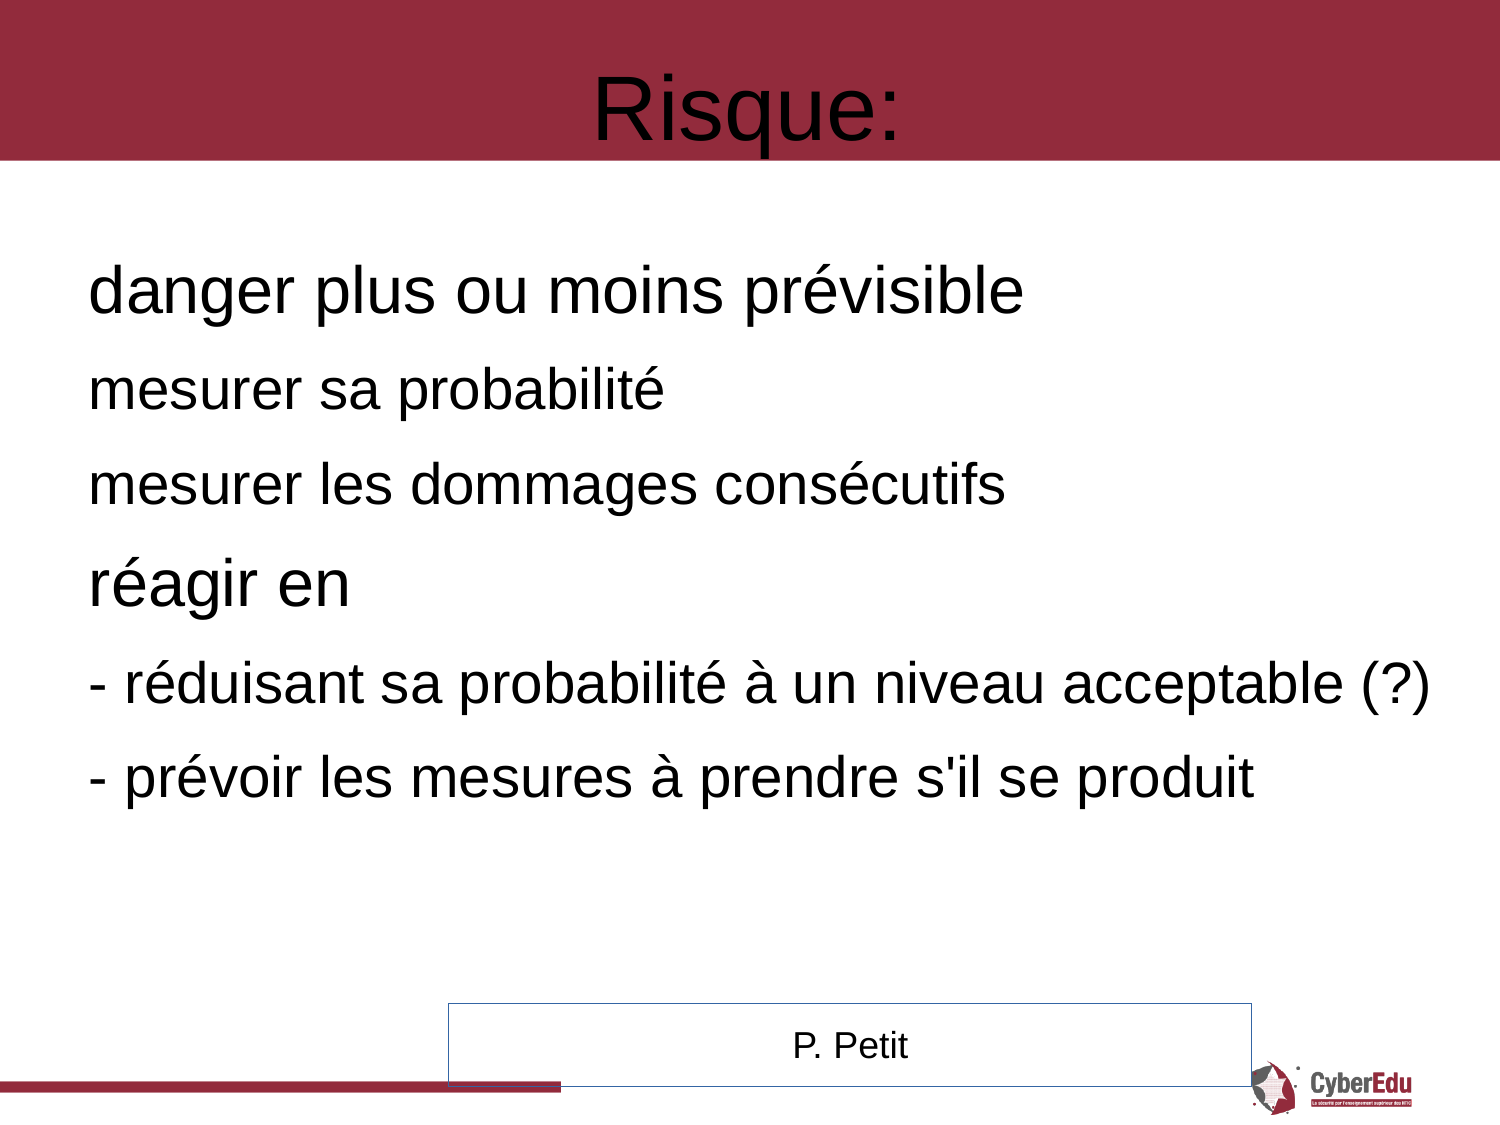

Risque:
danger plus ou moins prévisible
mesurer sa probabilité
mesurer les dommages consécutifs
réagir en
- réduisant sa probabilité à un niveau acceptable (?)
- prévoir les mesures à prendre s'il se produit
P. Petit